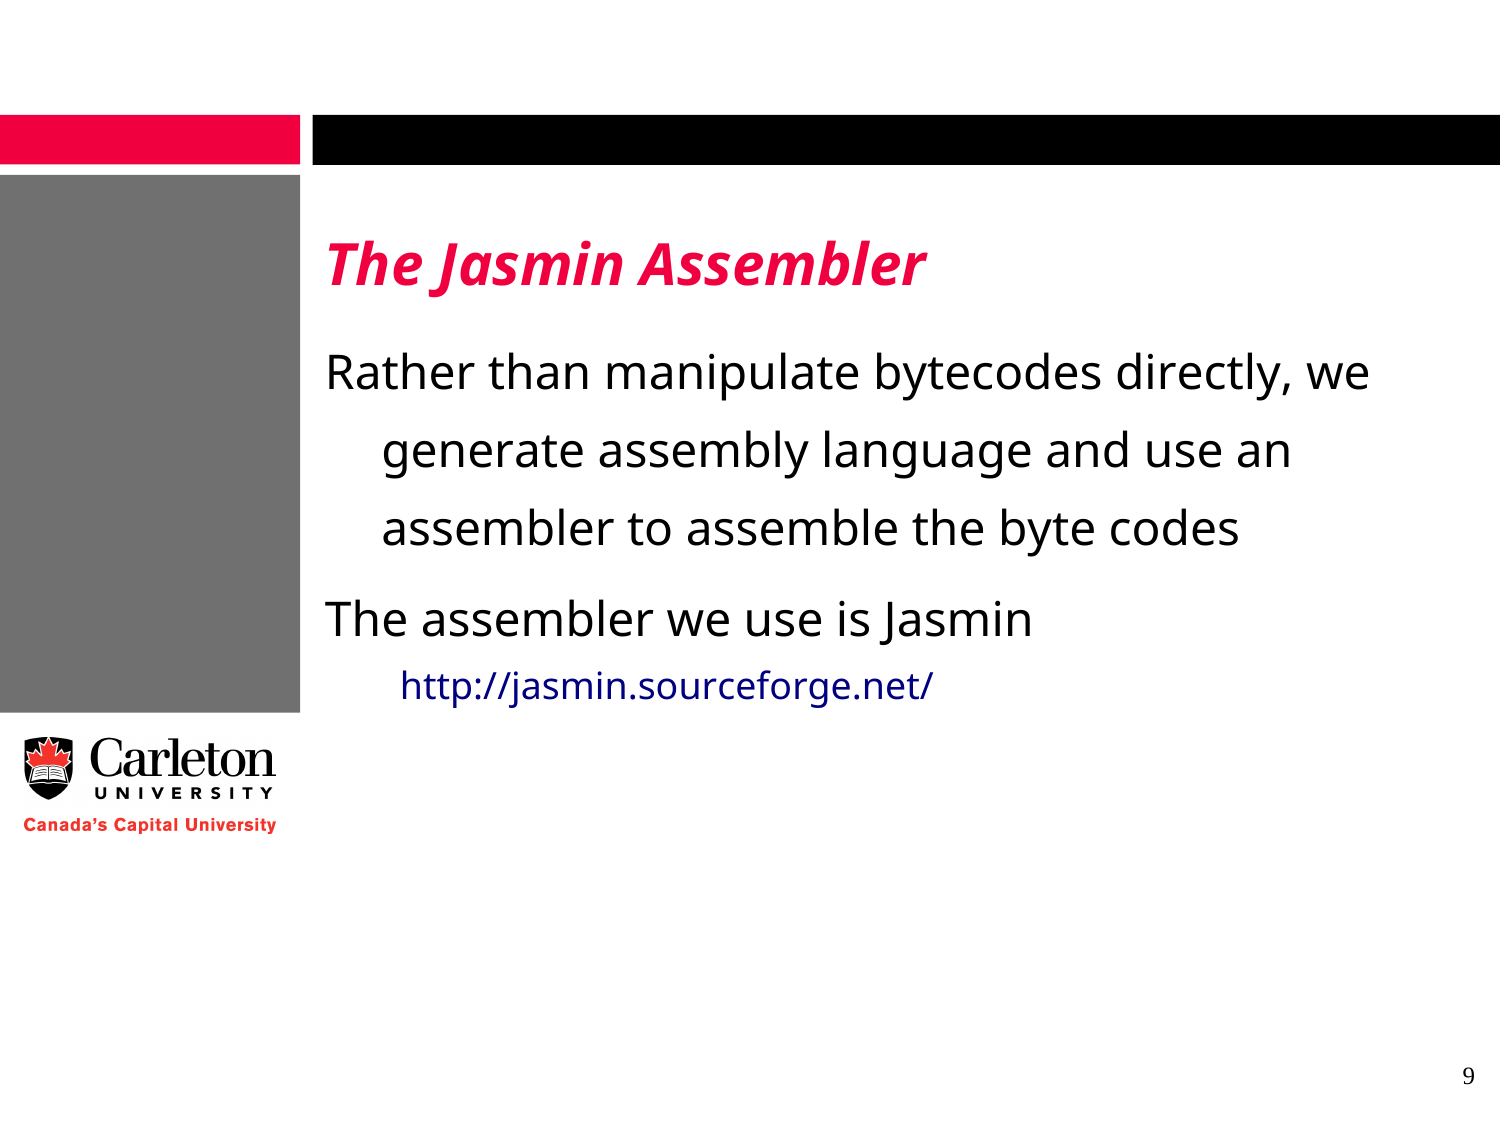

# The Jasmin Assembler
Rather than manipulate bytecodes directly, we generate assembly language and use an assembler to assemble the byte codes
The assembler we use is Jasmin
http://jasmin.sourceforge.net/
9